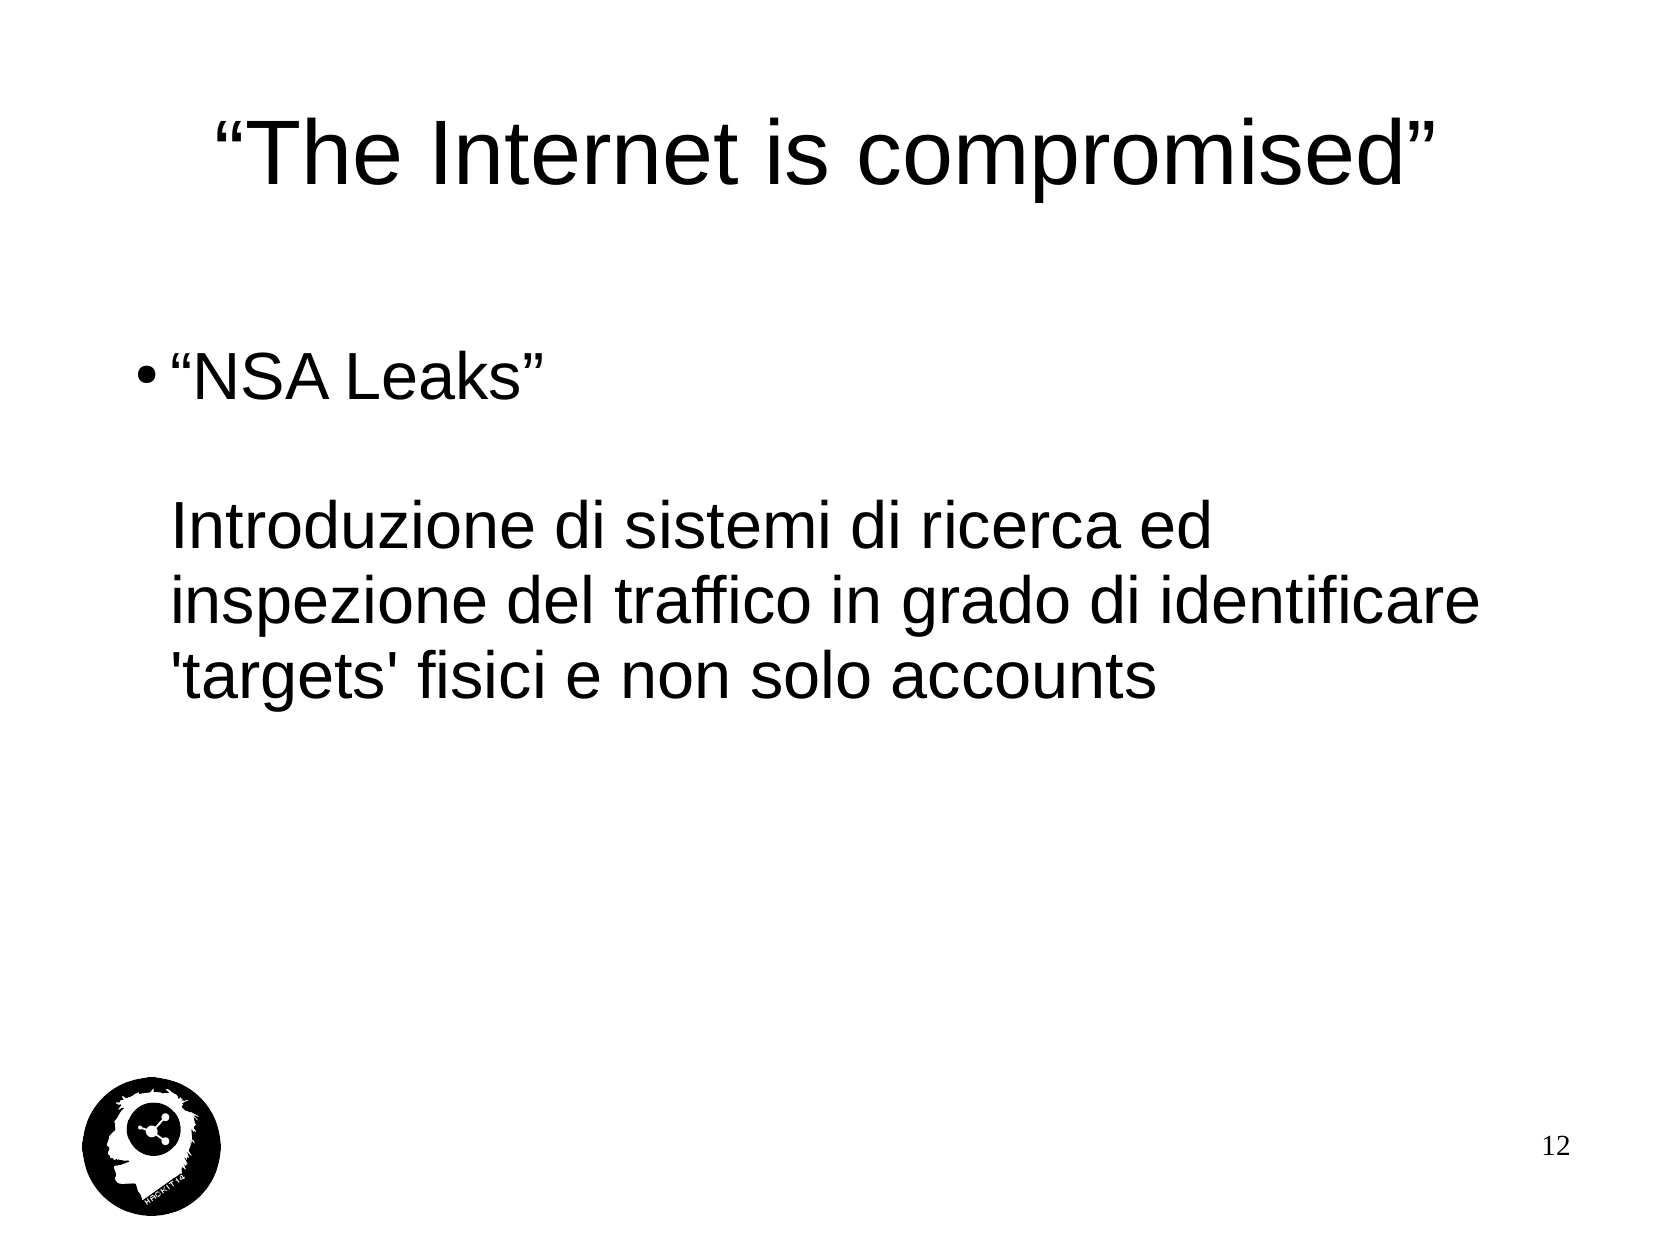

# “The Internet is compromised”
“NSA Leaks”
Introduzione di sistemi di ricerca ed inspezione del traffico in grado di identificare 'targets' fisici e non solo accounts
12